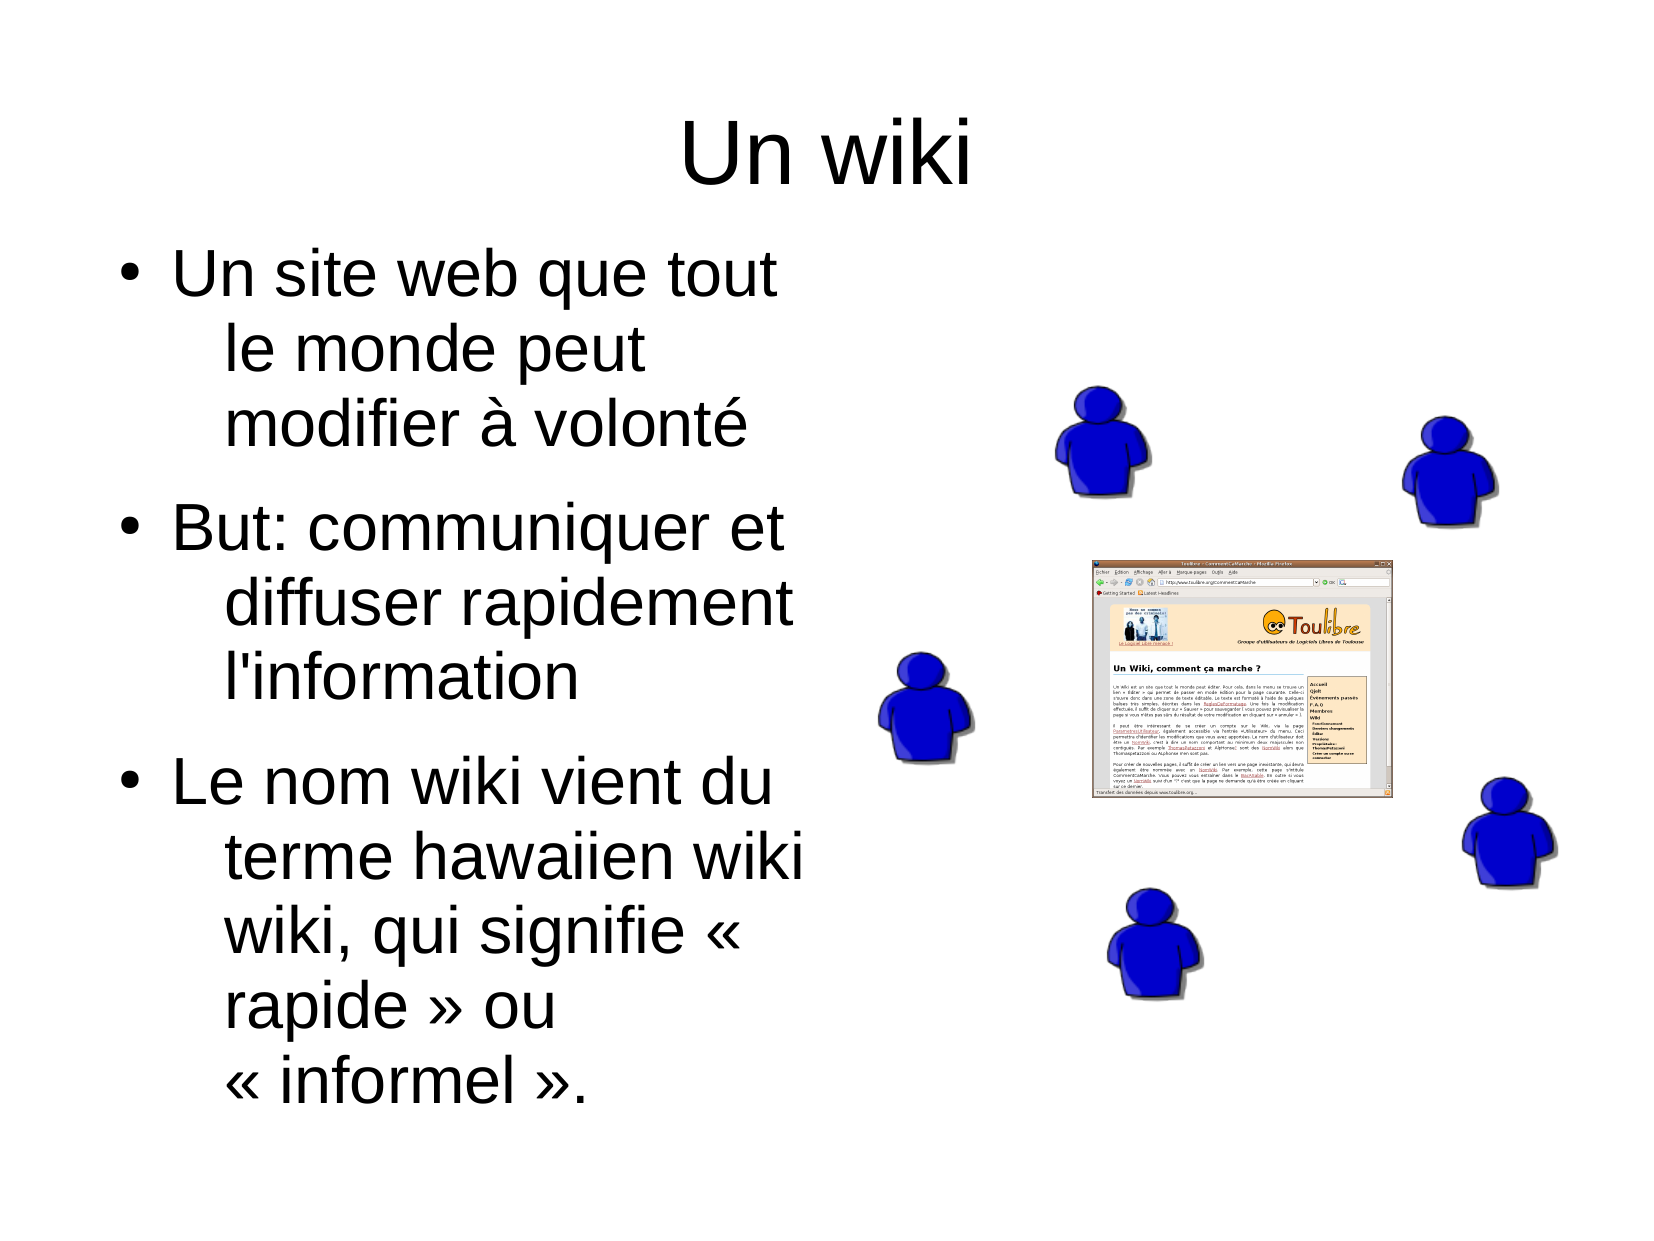

# Un wiki
Un site web que tout le monde peut modifier à volonté
But: communiquer et diffuser rapidement l'information
Le nom wiki vient du terme hawaiien wiki wiki, qui signifie « rapide » ou
« informel ».